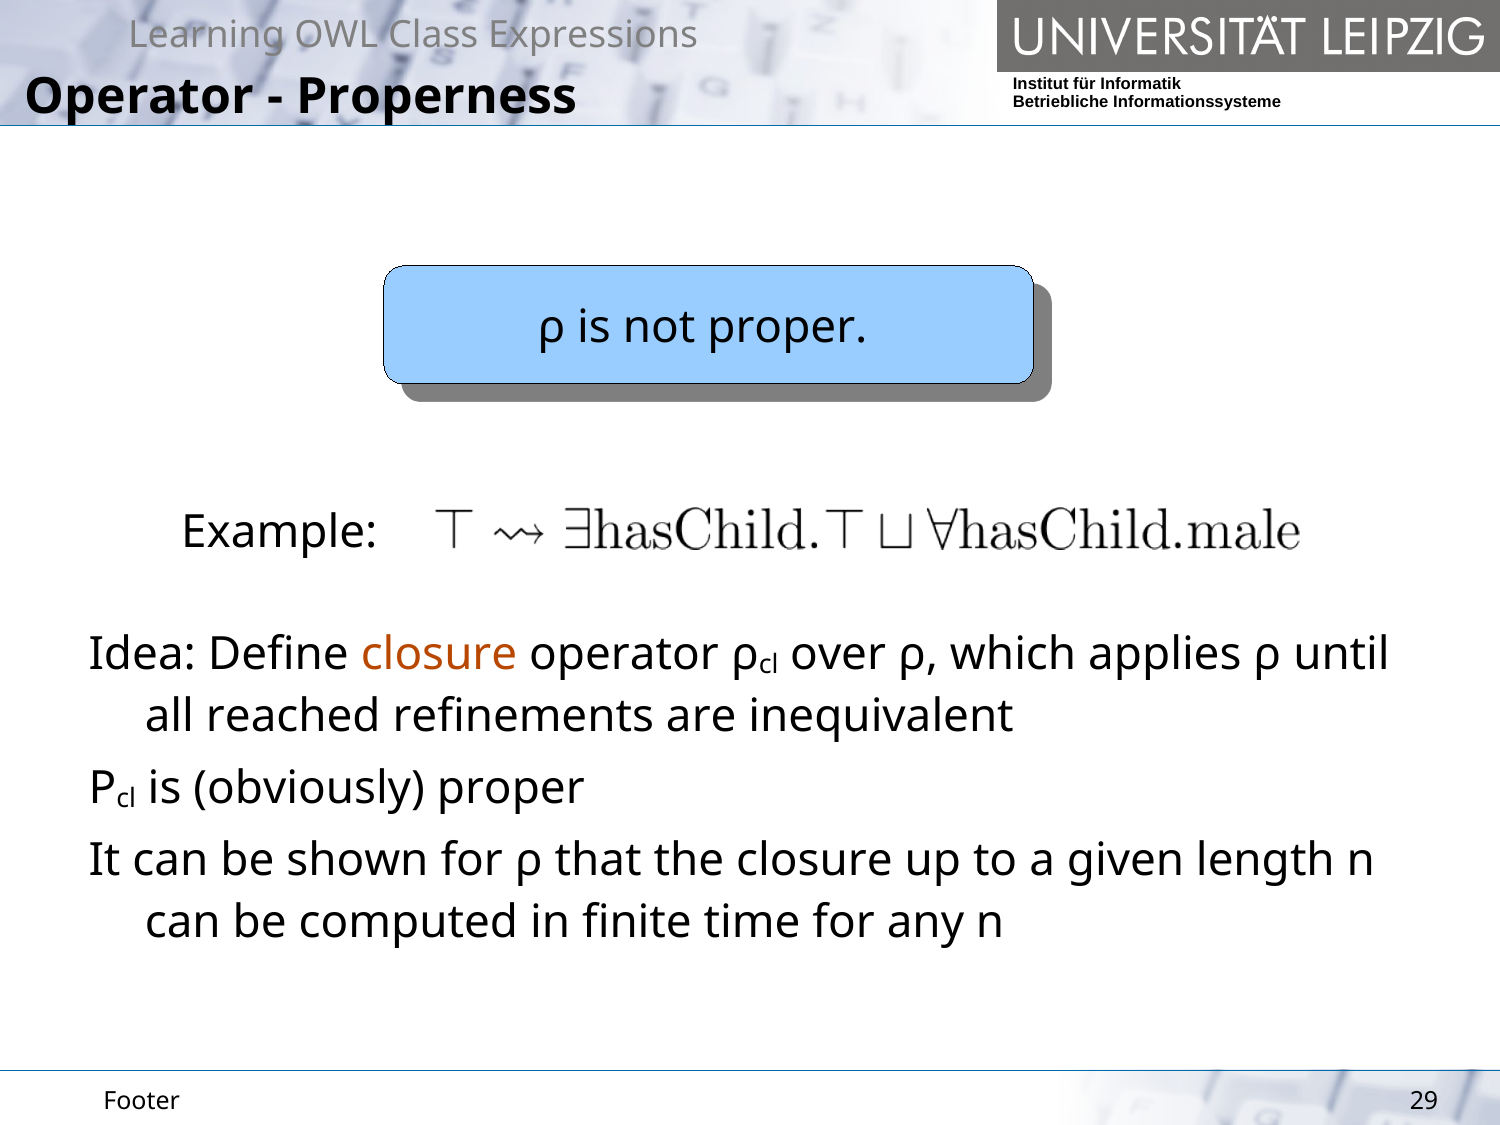

# Operator - Properness
ρ is not proper.
Example:
Idea: Define closure operator ρcl over ρ, which applies ρ until all reached refinements are inequivalent
Ρcl is (obviously) proper
It can be shown for ρ that the closure up to a given length n can be computed in finite time for any n
Footer
29